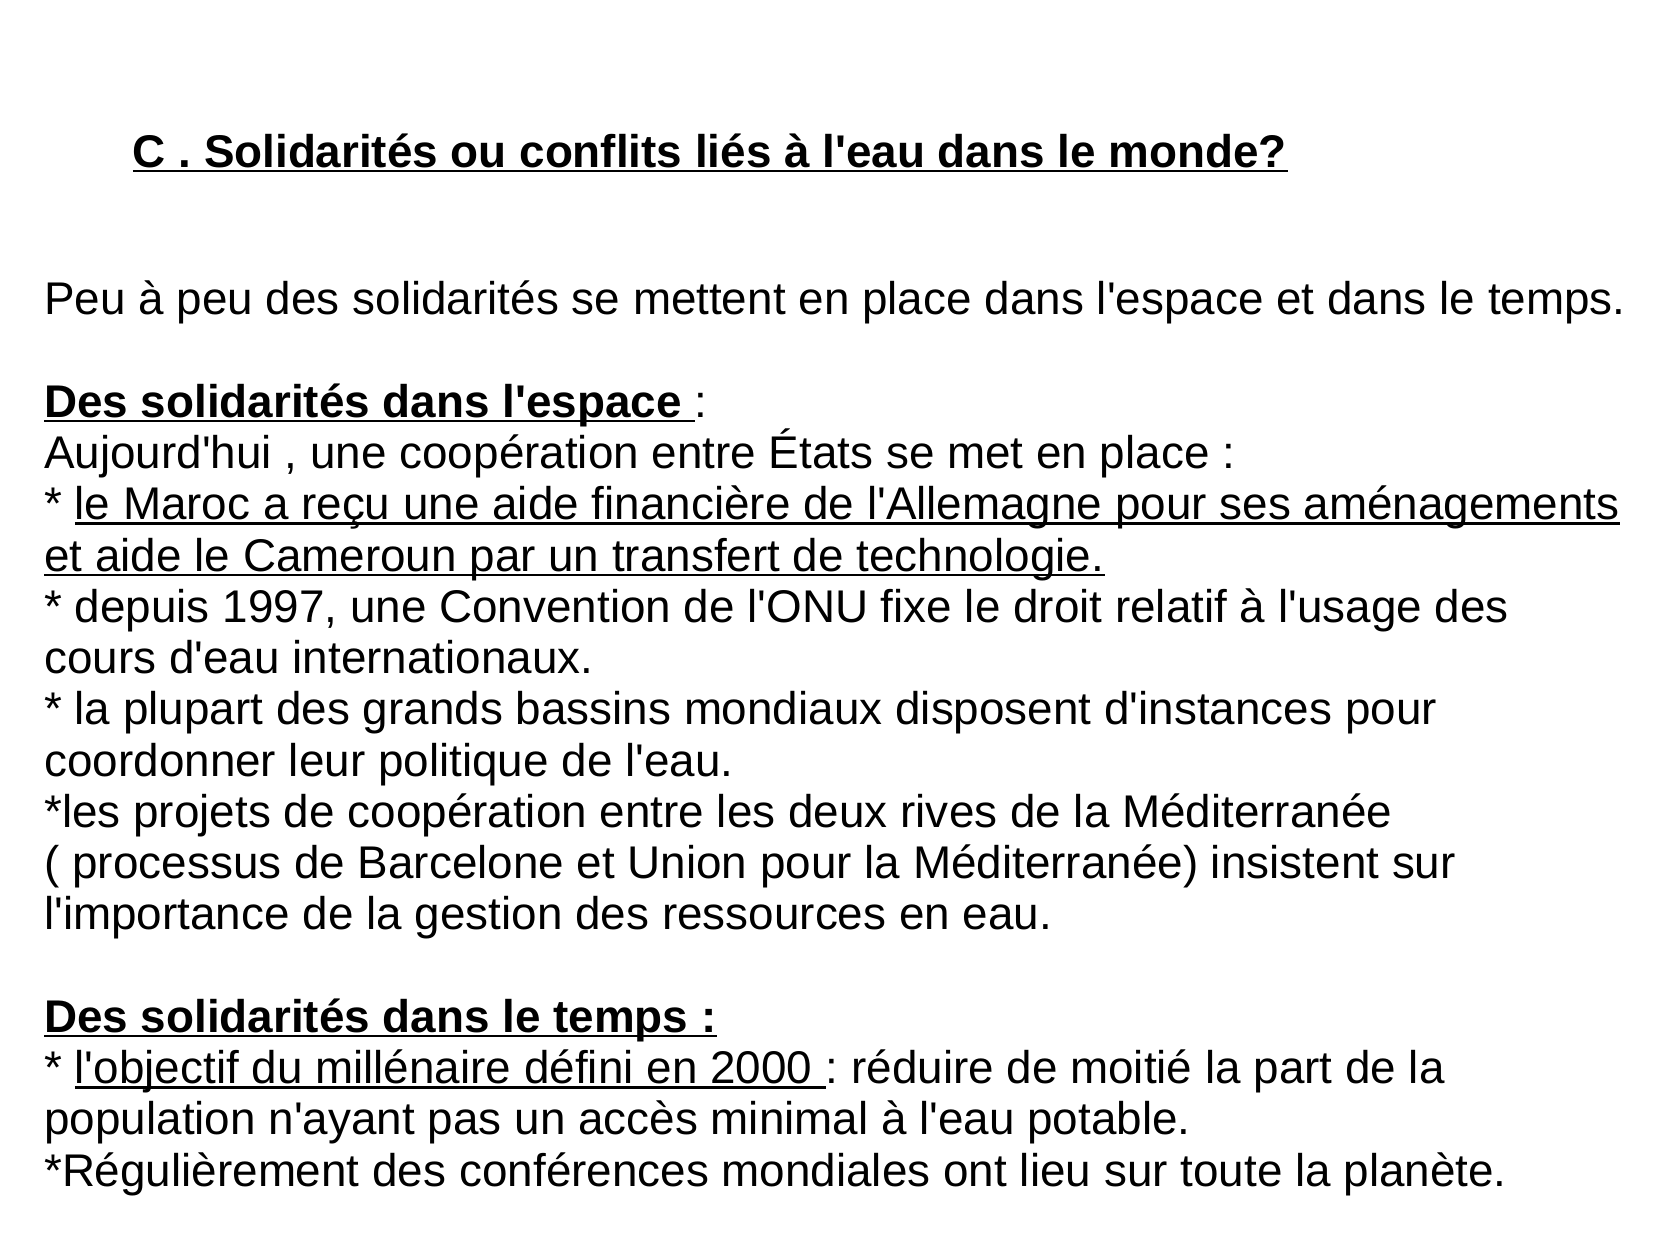

C . Solidarités ou conflits liés à l'eau dans le monde?
Peu à peu des solidarités se mettent en place dans l'espace et dans le temps.
Des solidarités dans l'espace :
Aujourd'hui , une coopération entre États se met en place :
* le Maroc a reçu une aide financière de l'Allemagne pour ses aménagements
et aide le Cameroun par un transfert de technologie.
* depuis 1997, une Convention de l'ONU fixe le droit relatif à l'usage des
cours d'eau internationaux.
* la plupart des grands bassins mondiaux disposent d'instances pour
coordonner leur politique de l'eau.
*les projets de coopération entre les deux rives de la Méditerranée
( processus de Barcelone et Union pour la Méditerranée) insistent sur
l'importance de la gestion des ressources en eau.
Des solidarités dans le temps :
* l'objectif du millénaire défini en 2000 : réduire de moitié la part de la
population n'ayant pas un accès minimal à l'eau potable.
*Régulièrement des conférences mondiales ont lieu sur toute la planète.